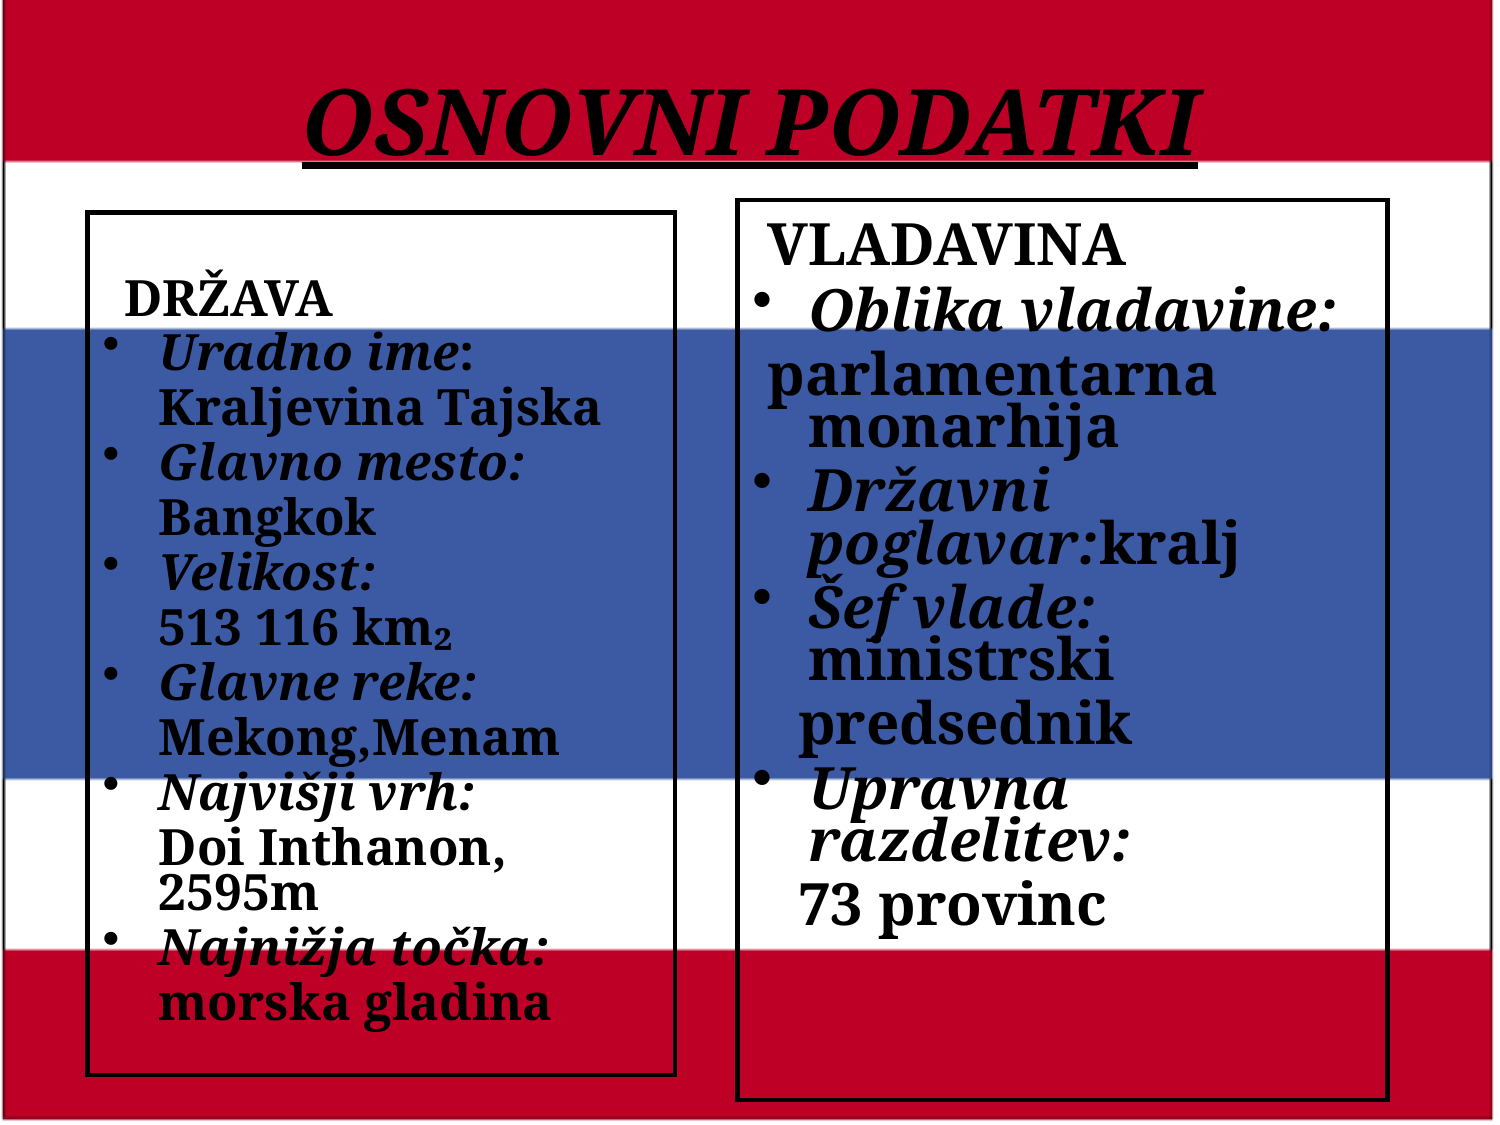

# OSNOVNI PODATKI
 VLADAVINA
Oblika vladavine:
 parlamentarna monarhija
Državni poglavar:kralj
Šef vlade: ministrski
 predsednik
Upravna razdelitev:
 73 provinc
 DRŽAVA
Uradno ime:
	Kraljevina Tajska
Glavno mesto:
	Bangkok
Velikost:
	513 116 km₂
Glavne reke:
	Mekong,Menam
Najvišji vrh:
	Doi Inthanon, 2595m
Najnižja točka:
	morska gladina